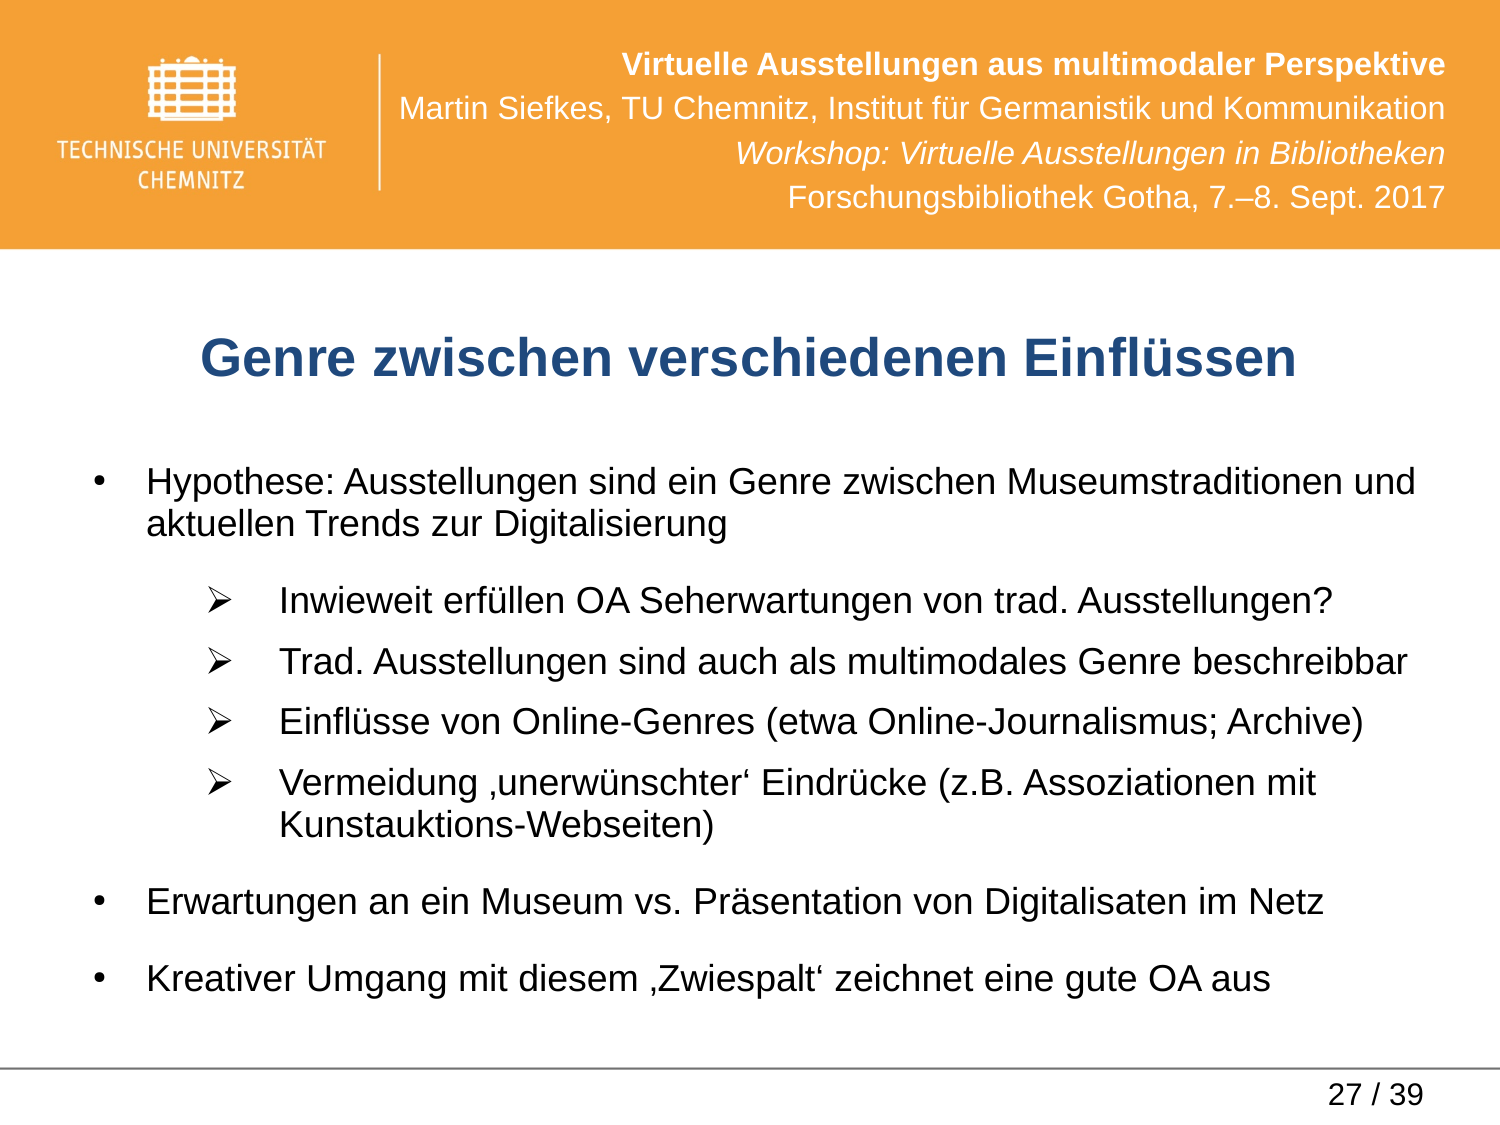

#
Genre zwischen verschiedenen Einflüssen
Hypothese: Ausstellungen sind ein Genre zwischen Museumstraditionen und aktuellen Trends zur Digitalisierung
 		Inwieweit erfüllen OA Seherwartungen von trad. Ausstellungen?
 		Trad. Ausstellungen sind auch als multimodales Genre beschreibbar
 		Einflüsse von Online-Genres (etwa Online-Journalismus; Archive)
 		Vermeidung ‚unerwünschter‘ Eindrücke (z.B. Assoziationen mit
		Kunstauktions-Webseiten)
Erwartungen an ein Museum vs. Präsentation von Digitalisaten im Netz
Kreativer Umgang mit diesem ‚Zwiespalt‘ zeichnet eine gute OA aus